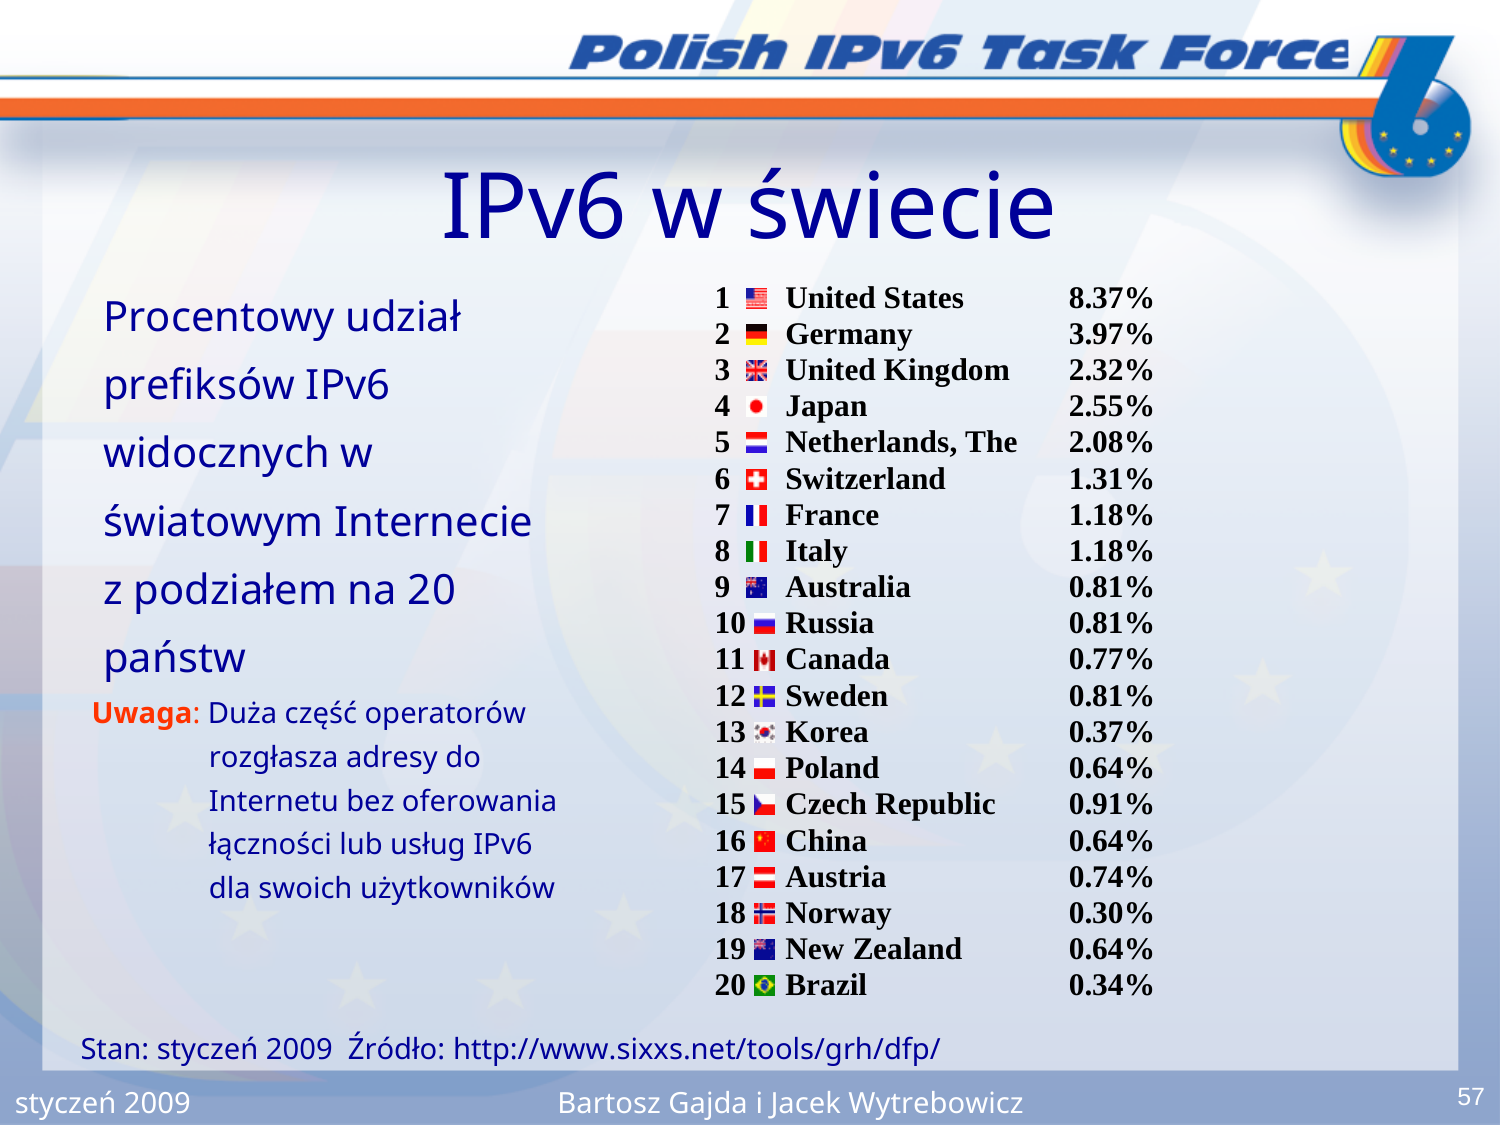

# IPv6 w świecie
Procentowy udział prefiksów IPv6 widocznych w światowym Internecie z podziałem na 20 państw
Uwaga: Duża część operatorów rozgłasza adresy do Internetu bez oferowania łączności lub usług IPv6 dla swoich użytkowników
Stan: styczeń 2009 Źródło: http://www.sixxs.net/tools/grh/dfp/
styczeń 2009
Bartosz Gajda i Jacek Wytrebowicz
57